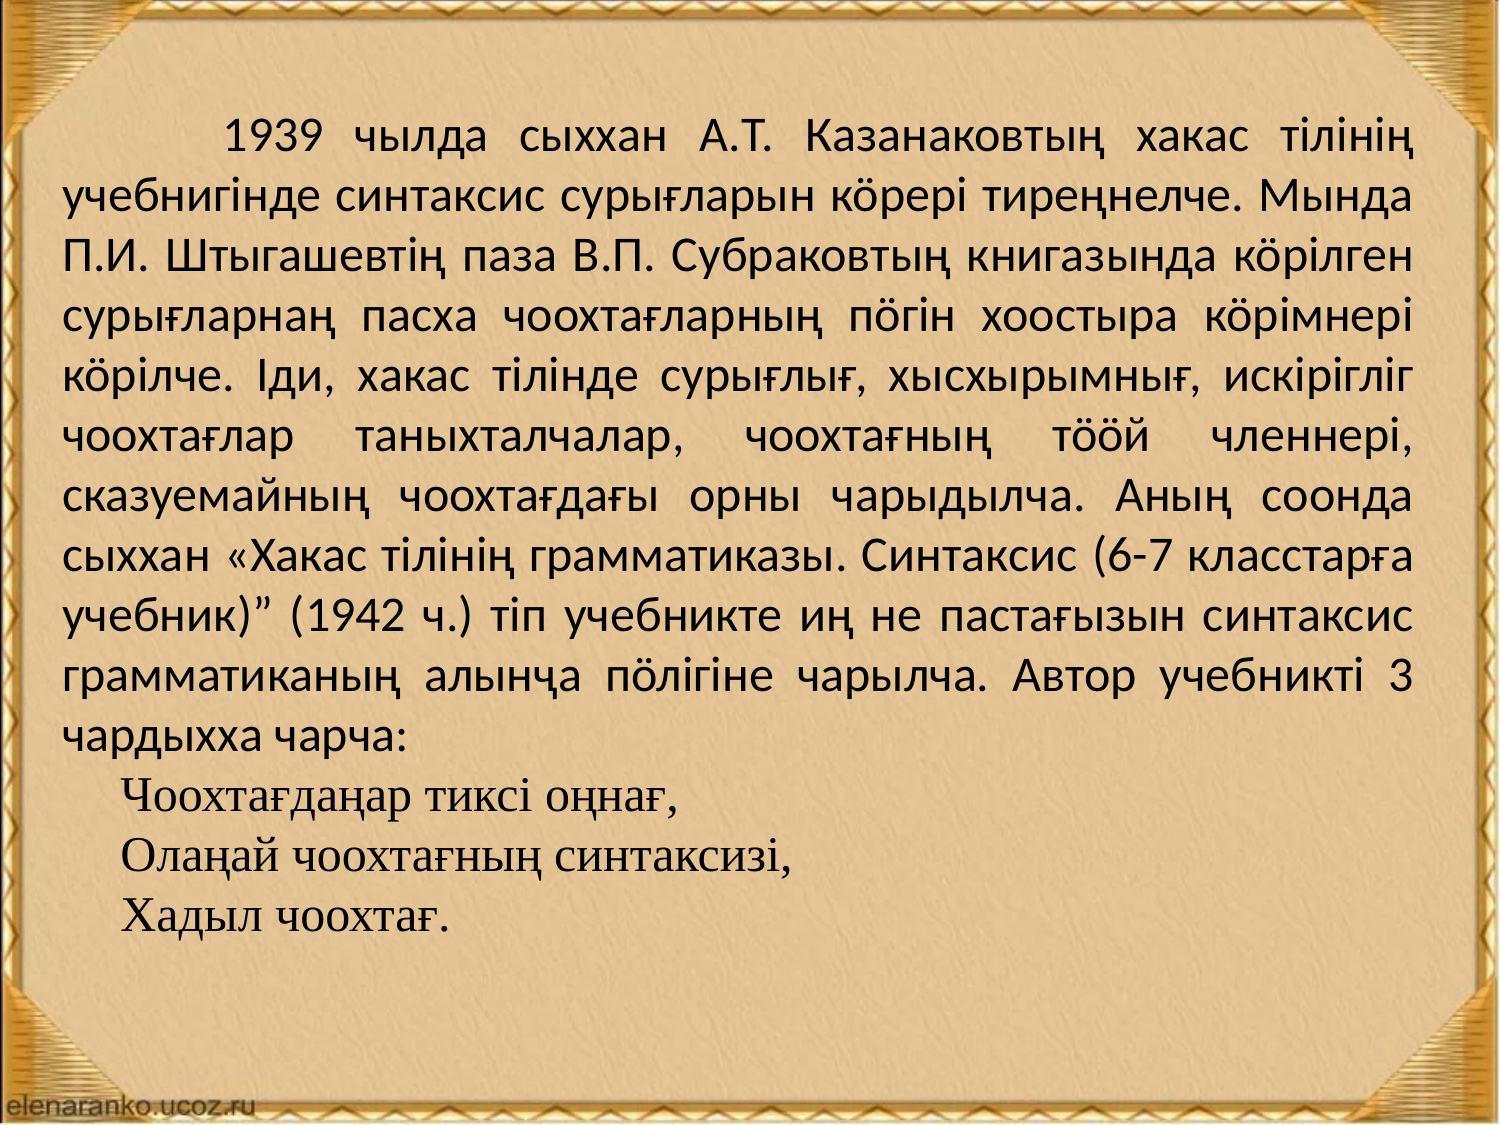

1939 чылда сыххан А.Т. Казанаковтың хакас тілінің учебнигінде синтаксис сурығларын кӧрері тиреңнелче. Мында П.И. Штыгашевтің паза В.П. Субраковтың книгазында кӧрілген сурығларнаң пасха чоохтағларның пӧгін хоостыра кӧрімнері кӧрілче. Іди, хакас тілінде сурығлығ, хысхырымнығ, искірігліг чоохтағлар таныхталчалар, чоохтағның тӧӧй членнері, сказуемайның чоохтағдағы орны чарыдылча. Аның соонда сыххан «Хакас тілінің грамматиказы. Синтаксис (6-7 класстарға учебник)” (1942 ч.) тіп учебникте иң не пастағызын синтаксис грамматиканың алынҷа пӧлігіне чарылча. Автор учебникті 3 чардыхха чарча:
Чоохтағдаңар тиксі оңнағ,
Олаңай чоохтағның синтаксизі,
Хадыл чоохтағ.